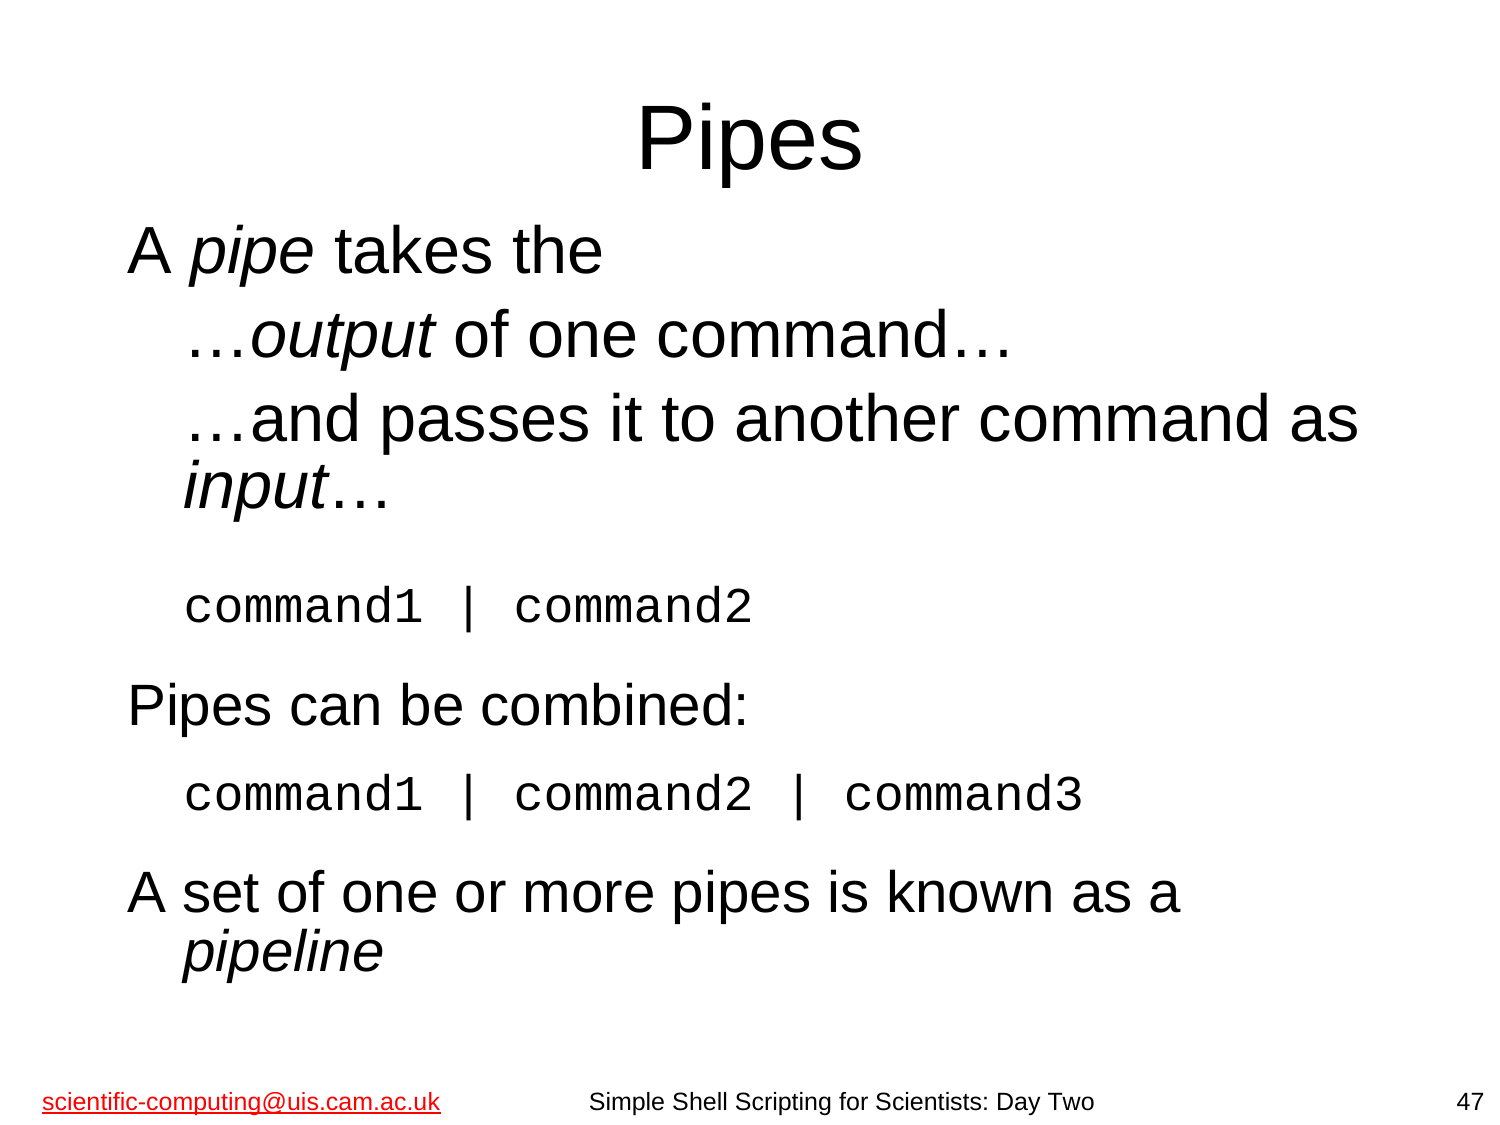

# Pipes
A pipe takes the
	…output of one command…
	…and passes it to another command as input…
	command1 | command2
Pipes can be combined:
	command1 | command2 | command3
A set of one or more pipes is known as a pipeline
escience-support@ucs.cam.ac.uk	Simple Shell Scripting for Scientists: Day Two
47